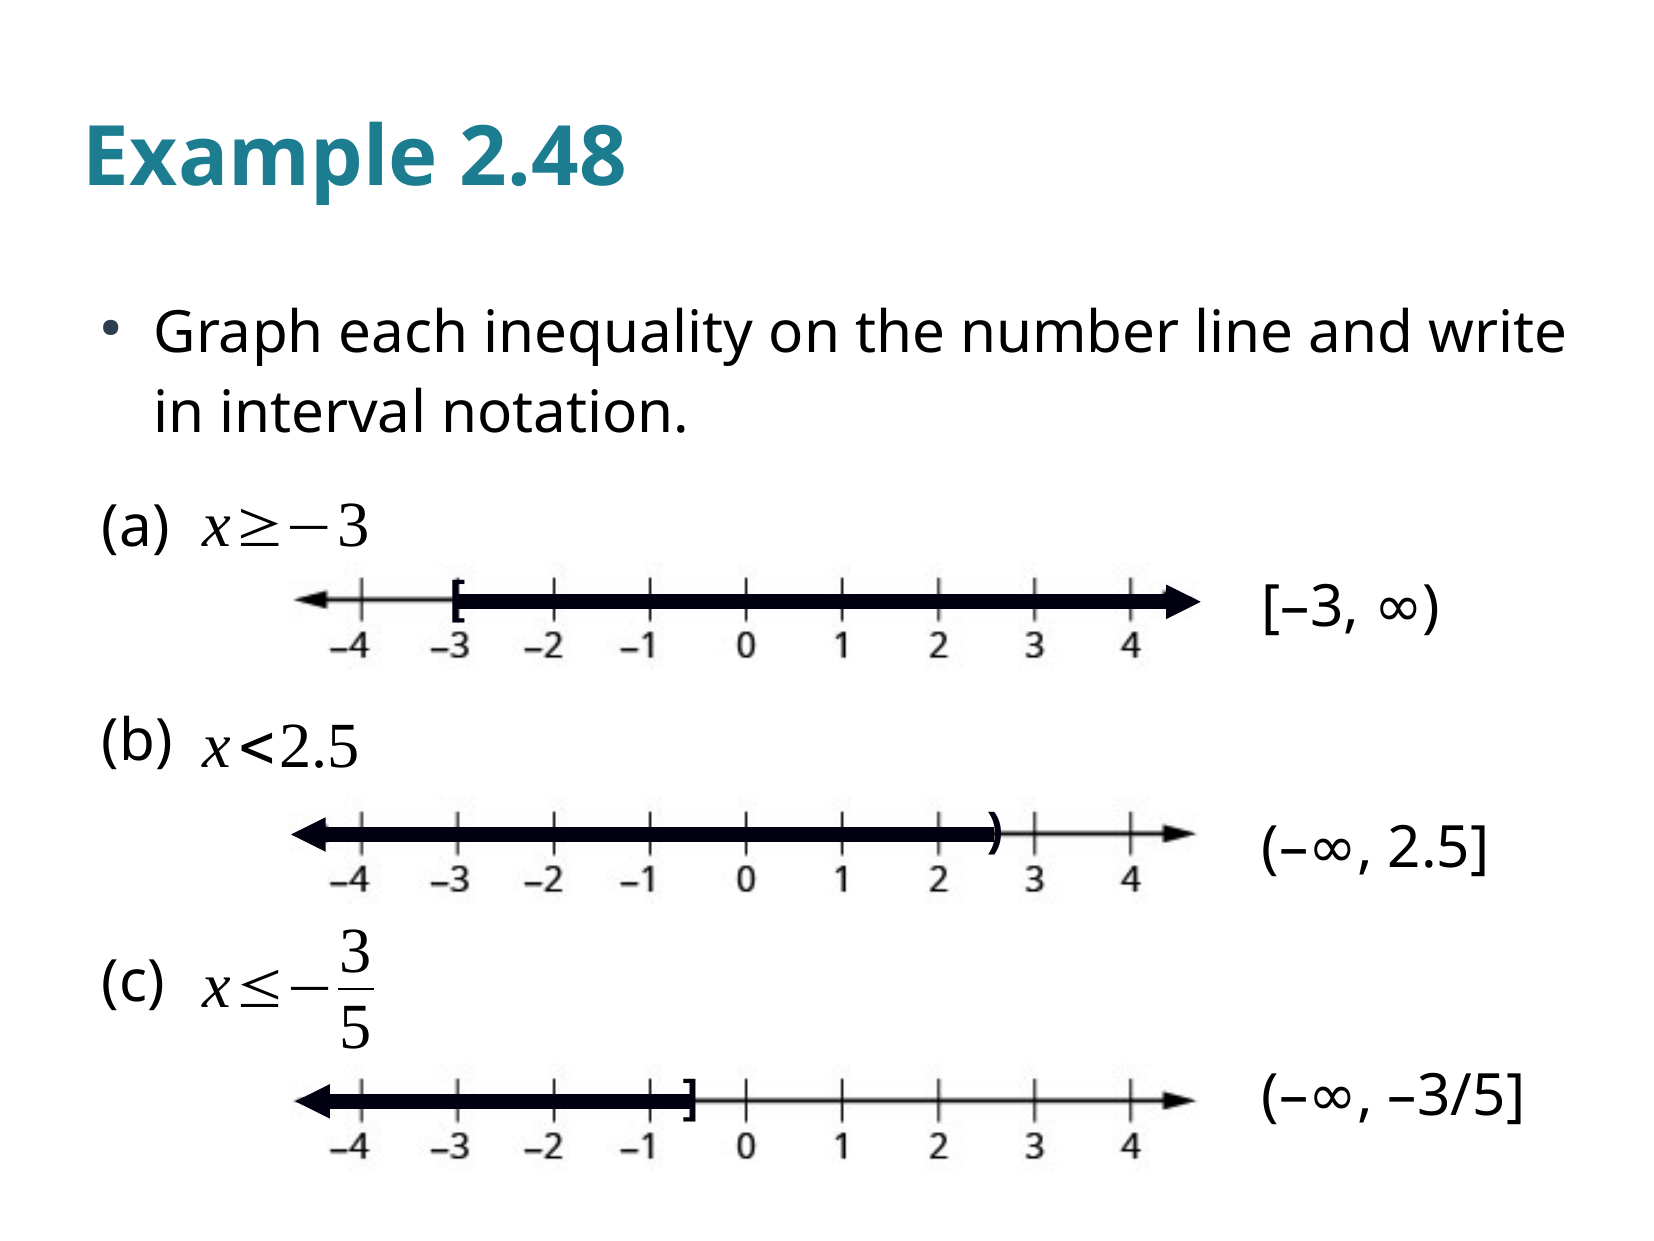

# Example 2.48
Graph each inequality on the number line and write in interval notation.
(a)
[–3, ∞)
[
(b)
)
(–∞, 2.5]
(c)
(–∞, –3/5]
]